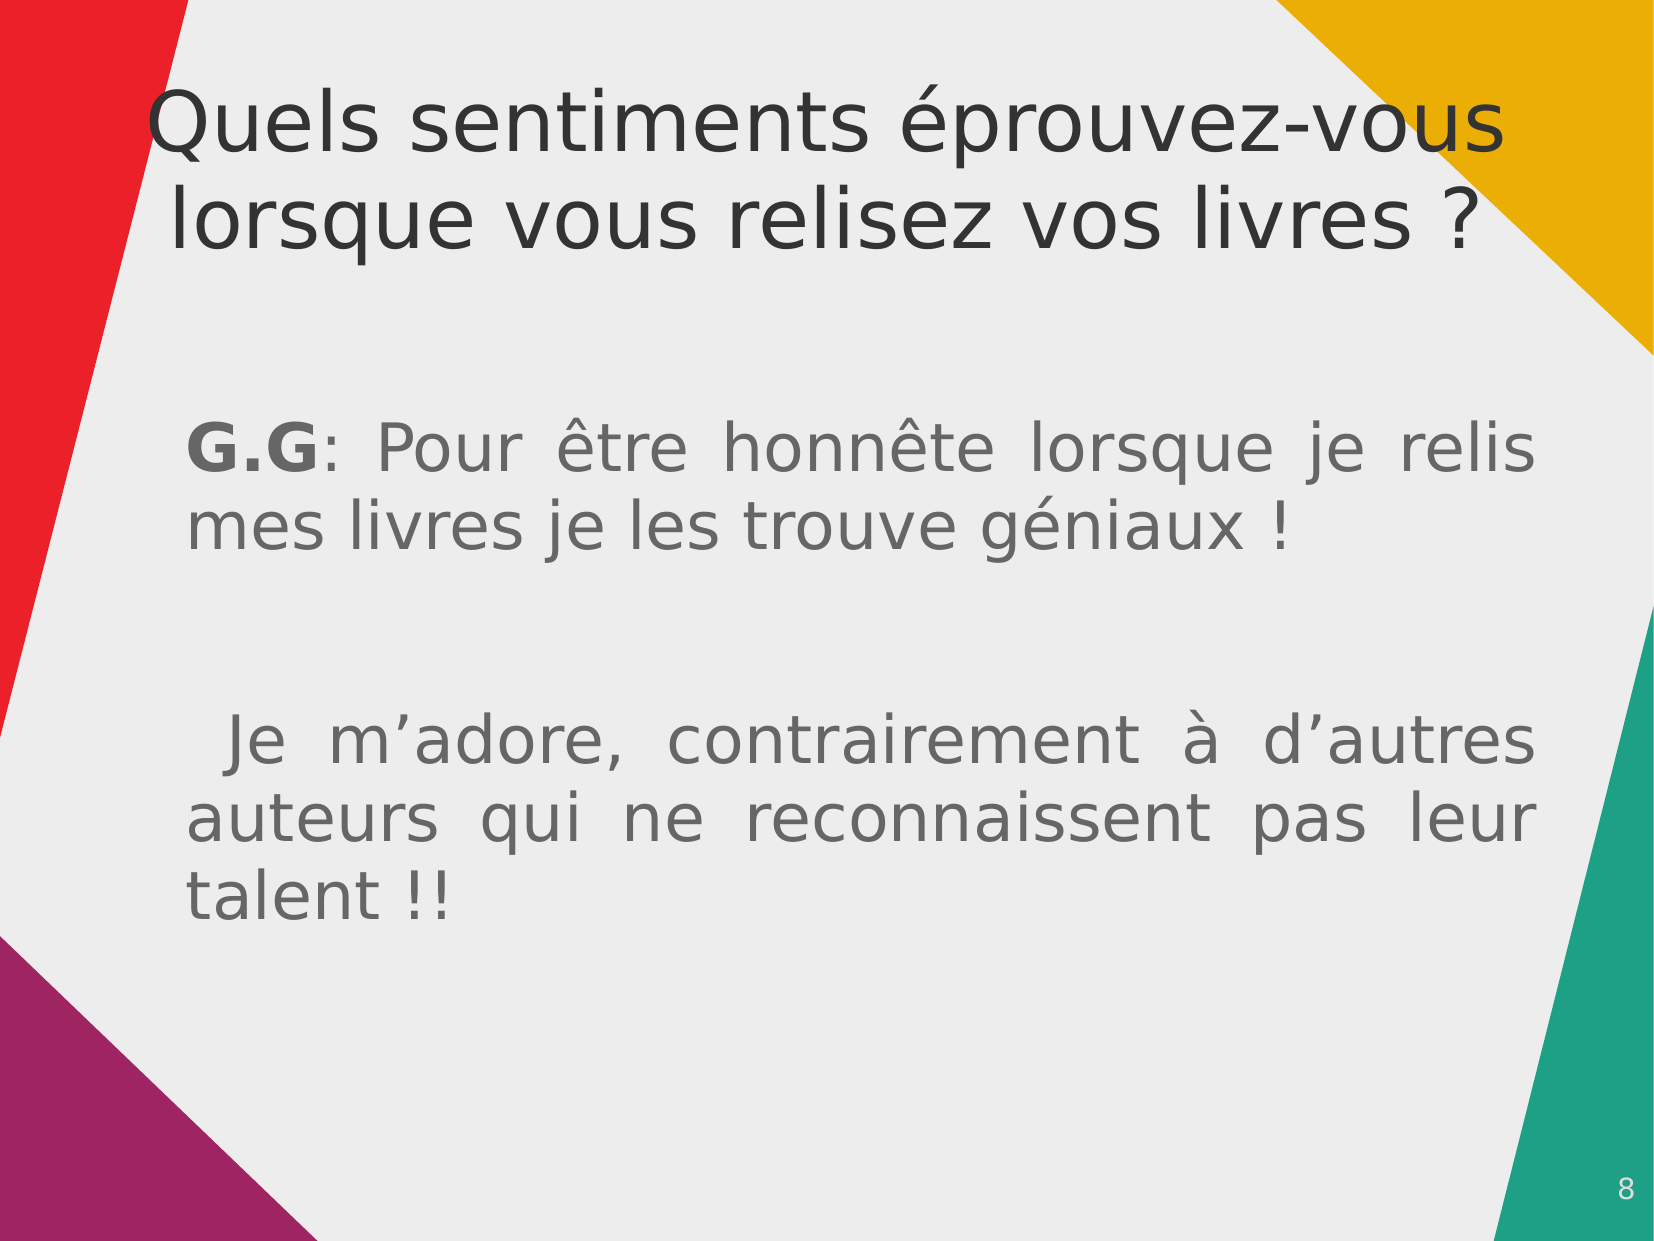

# Quels sentiments éprouvez-vous lorsque vous relisez vos livres ?
G.G: Pour être honnête lorsque je relis mes livres je les trouve géniaux !
 Je m’adore, contrairement à d’autres auteurs qui ne reconnaissent pas leur talent !!
8